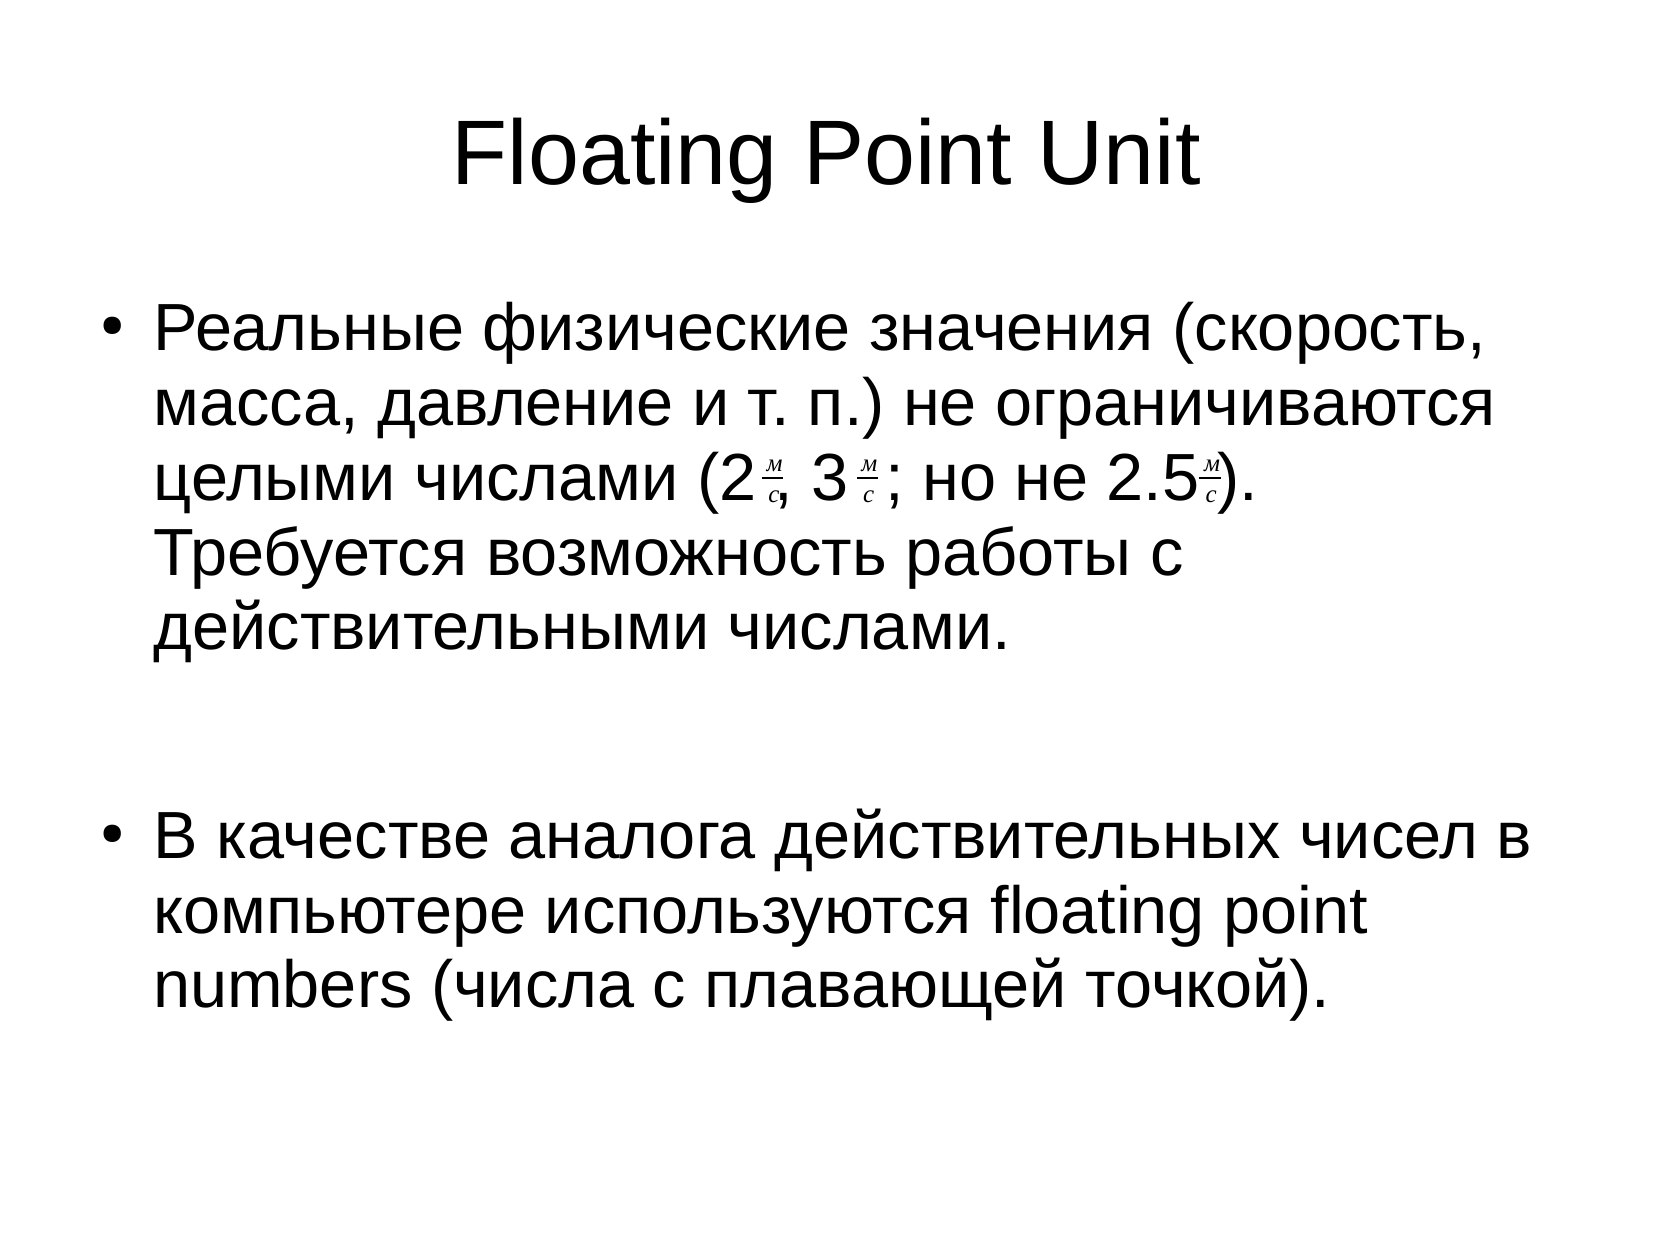

# Floating Point Unit
Реальные физические значения (скорость, масса, давление и т. п.) не ограничиваются целыми числами (2 , 3 ; но не 2.5 ). Требуется возможность работы с действительными числами.
В качестве аналога действительных чисел в компьютере используются floating point numbers (числа с плавающей точкой).